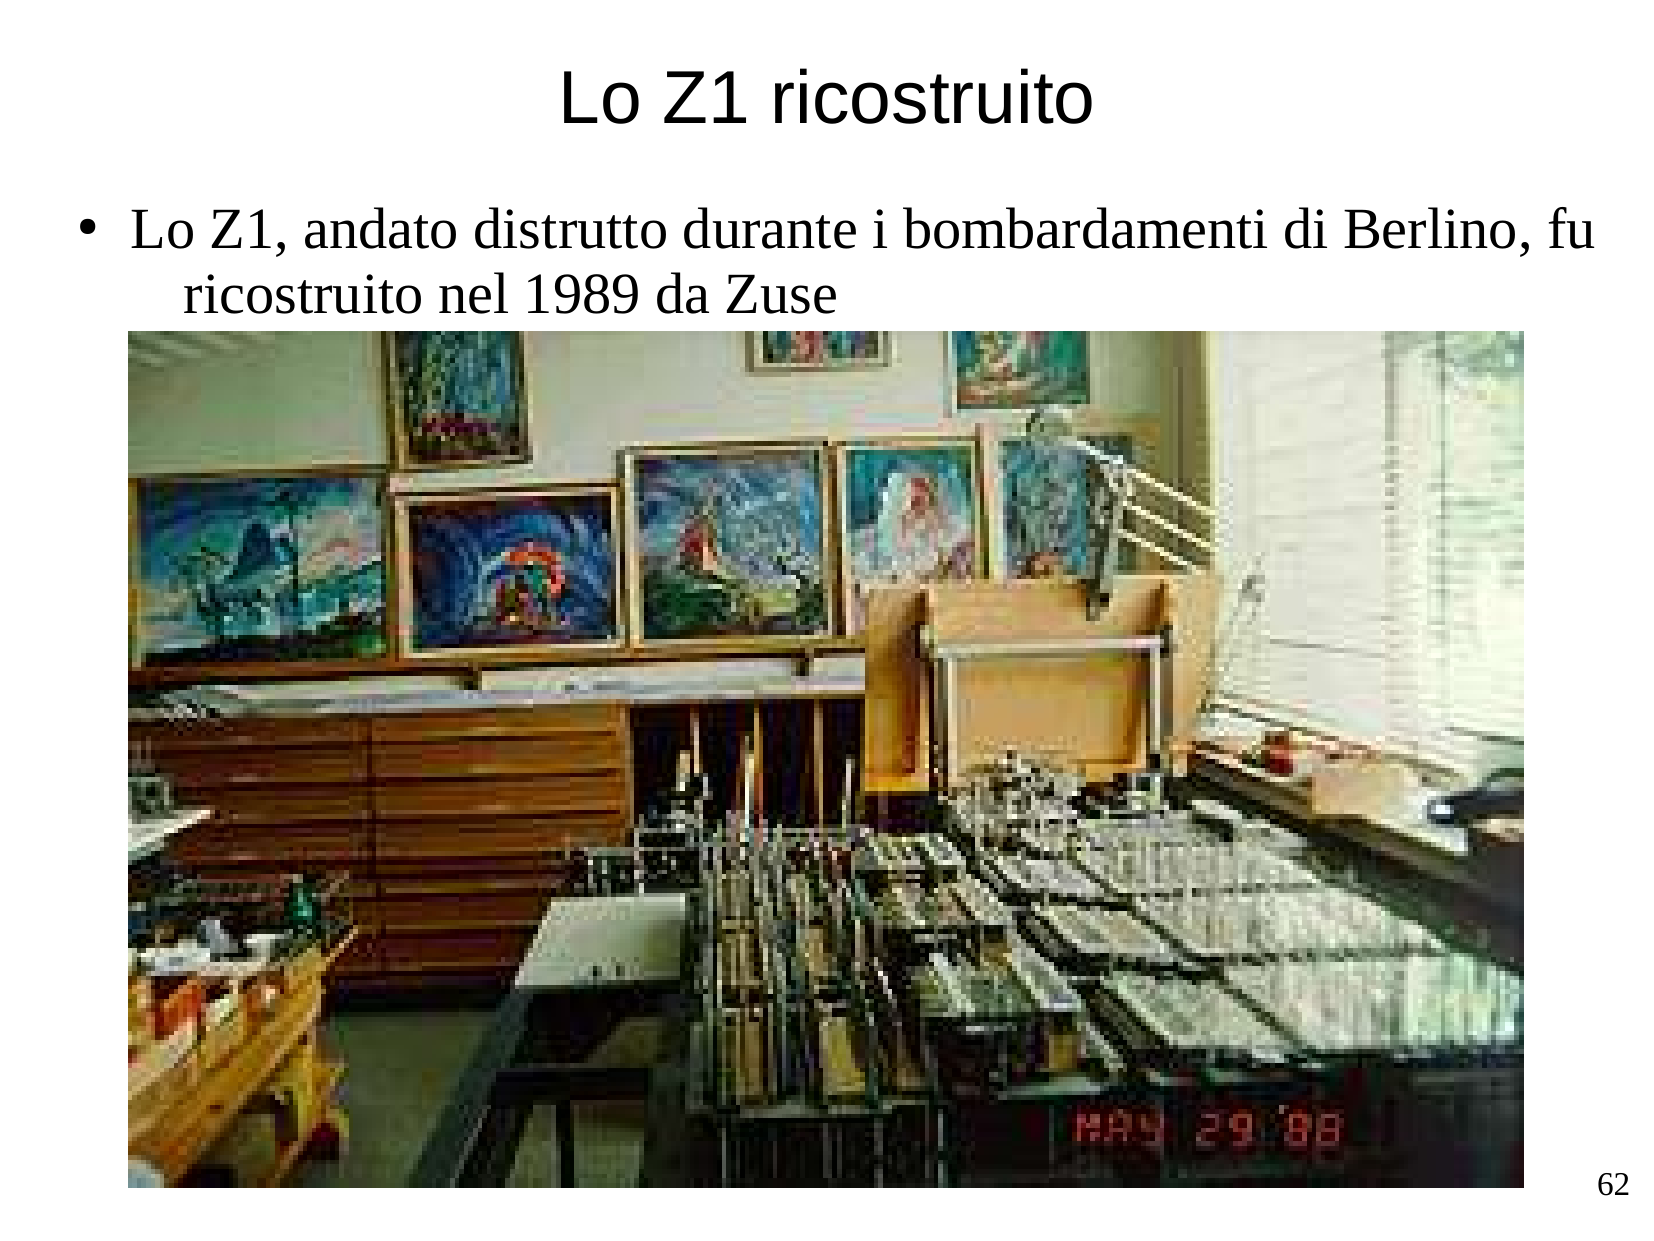

# Lo Z1 ricostruito
Lo Z1, andato distrutto durante i bombardamenti di Berlino, fu ricostruito nel 1989 da Zuse